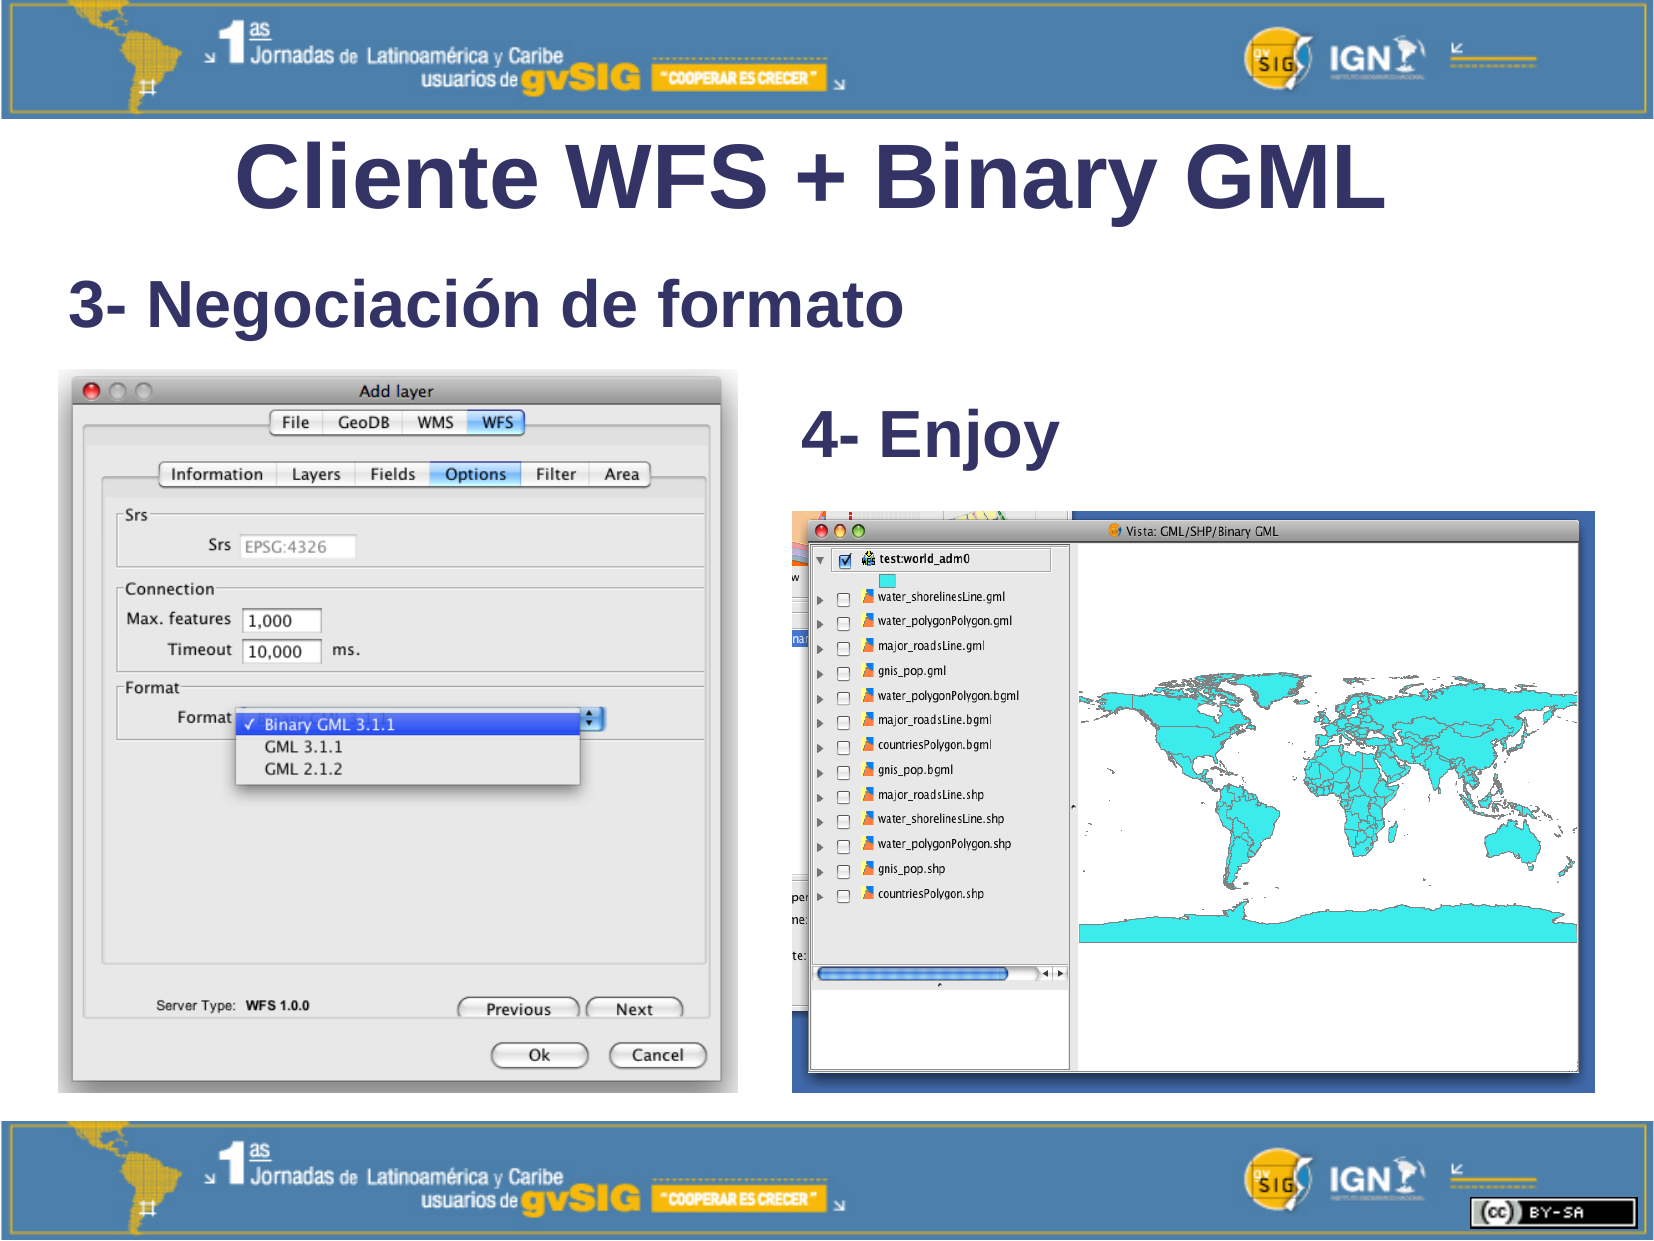

Cliente WFS + Binary GML
3- Negociación de formato
4- Enjoy